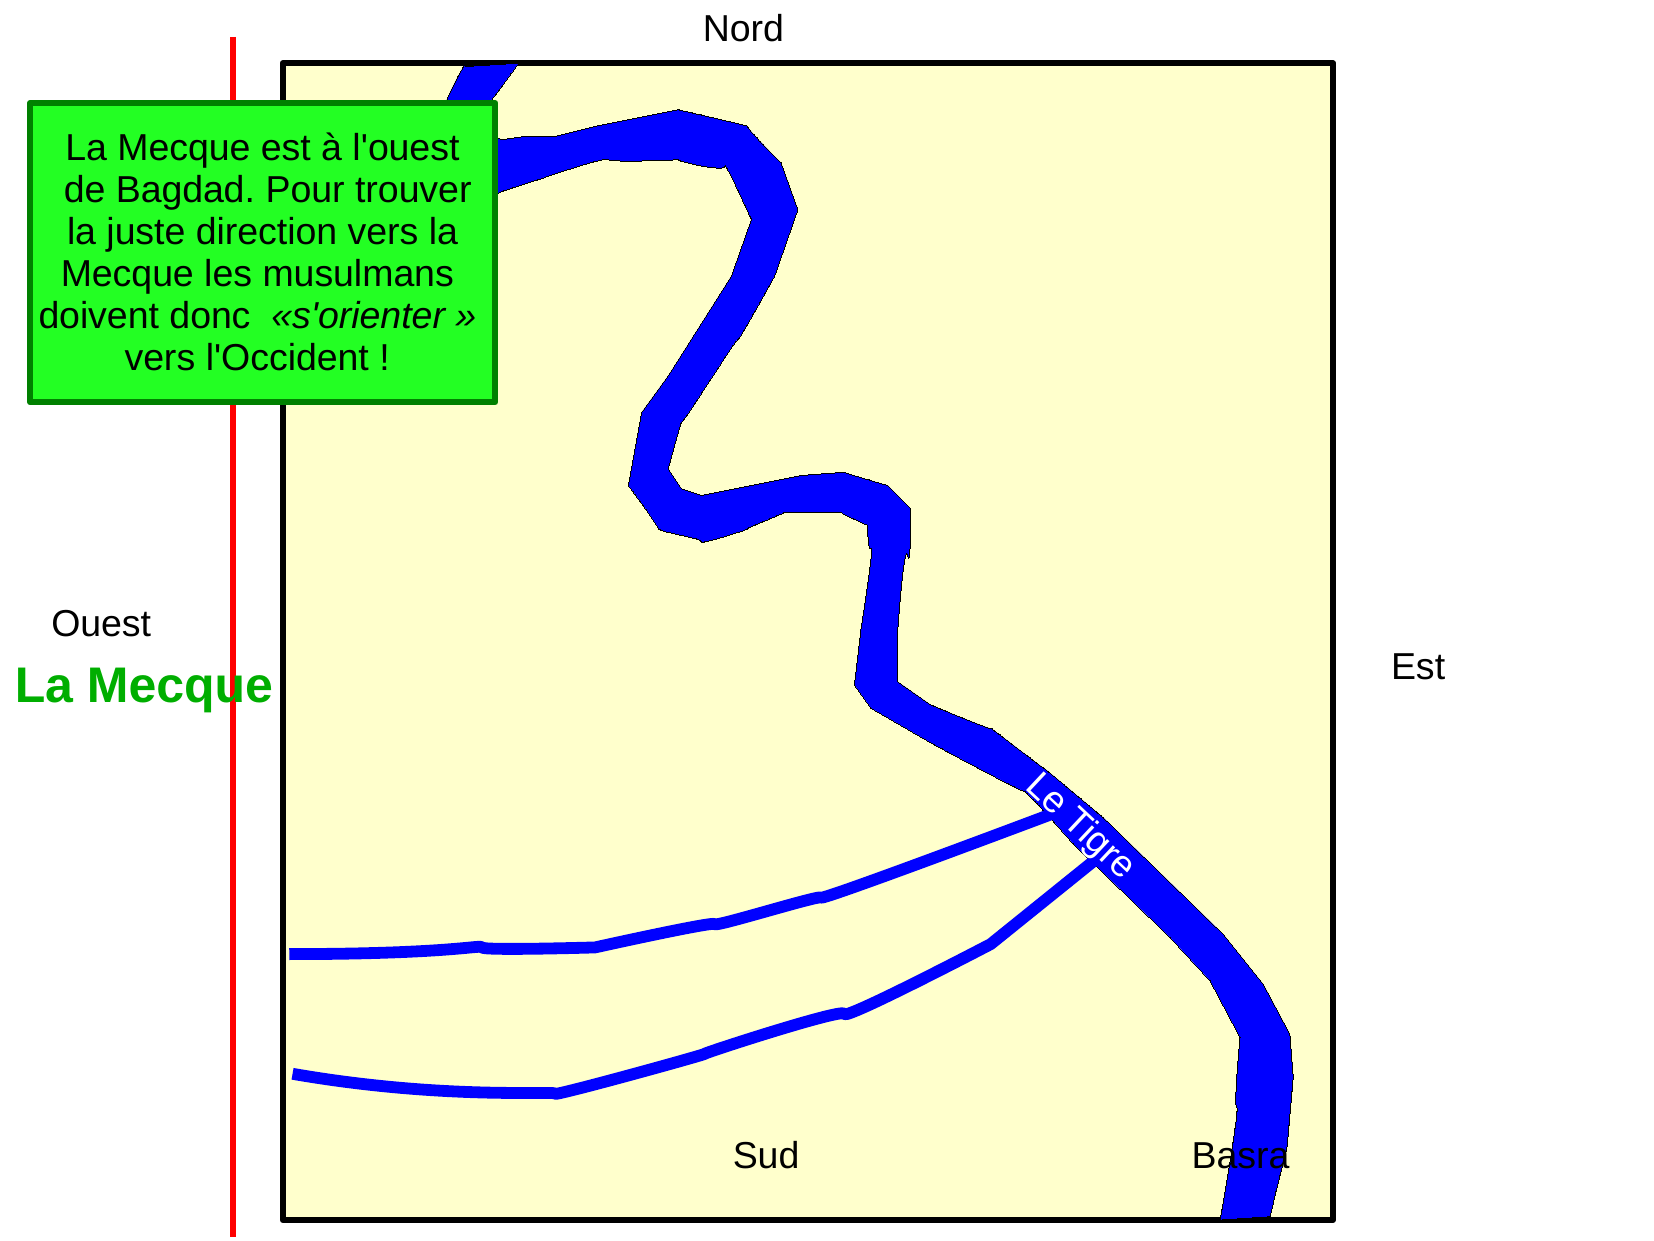

Nord
La Mecque est à l'ouest
 de Bagdad. Pour trouver
 la juste direction vers la
Mecque les musulmans
doivent donc «s'orienter »
vers l'Occident !
Ouest
Est
La Mecque
Le Tigre
Basra
Sud